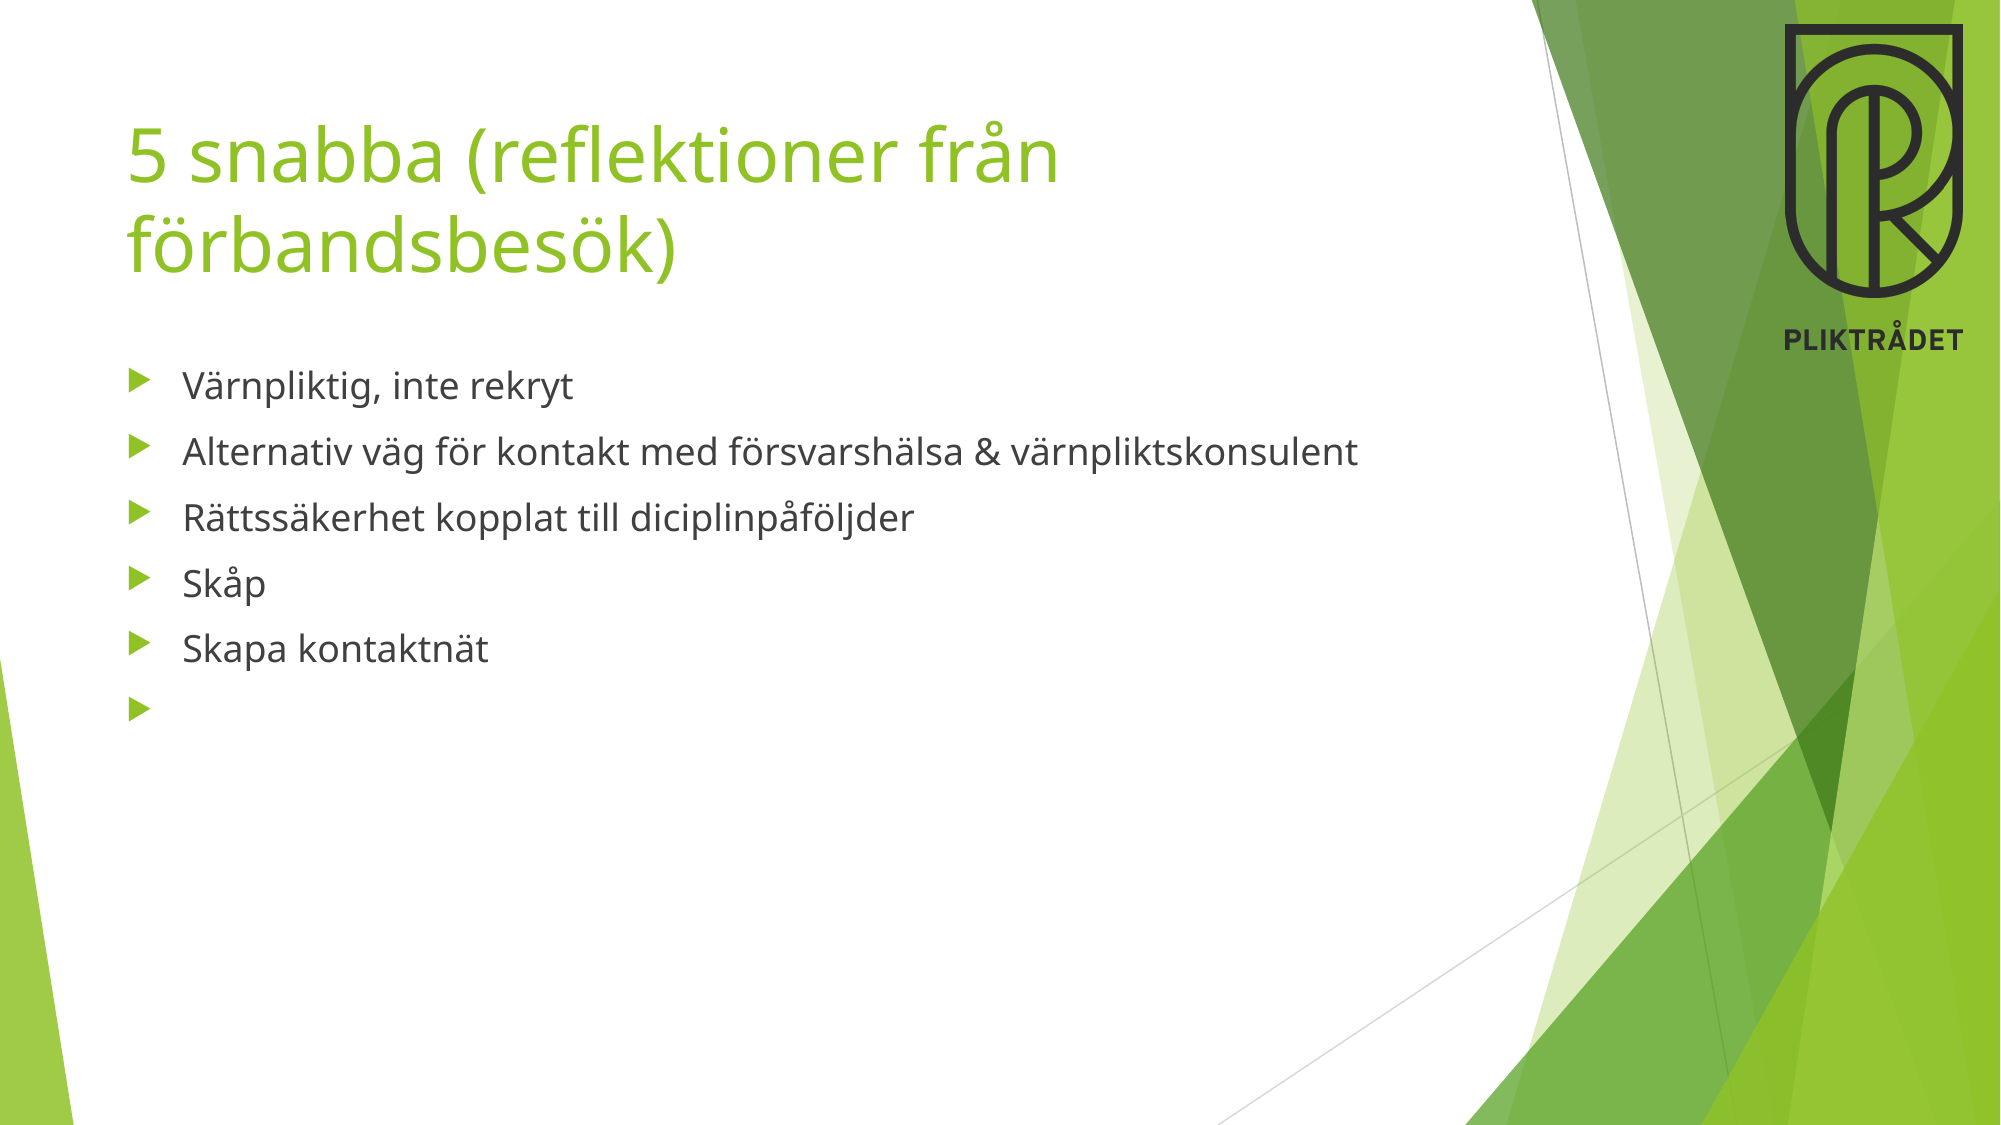

# 5 snabba (reflektioner från förbandsbesök)
Värnpliktig, inte rekryt
Alternativ väg för kontakt med försvarshälsa & värnpliktskonsulent
Rättssäkerhet kopplat till diciplinpåföljder
Skåp
Skapa kontaktnät